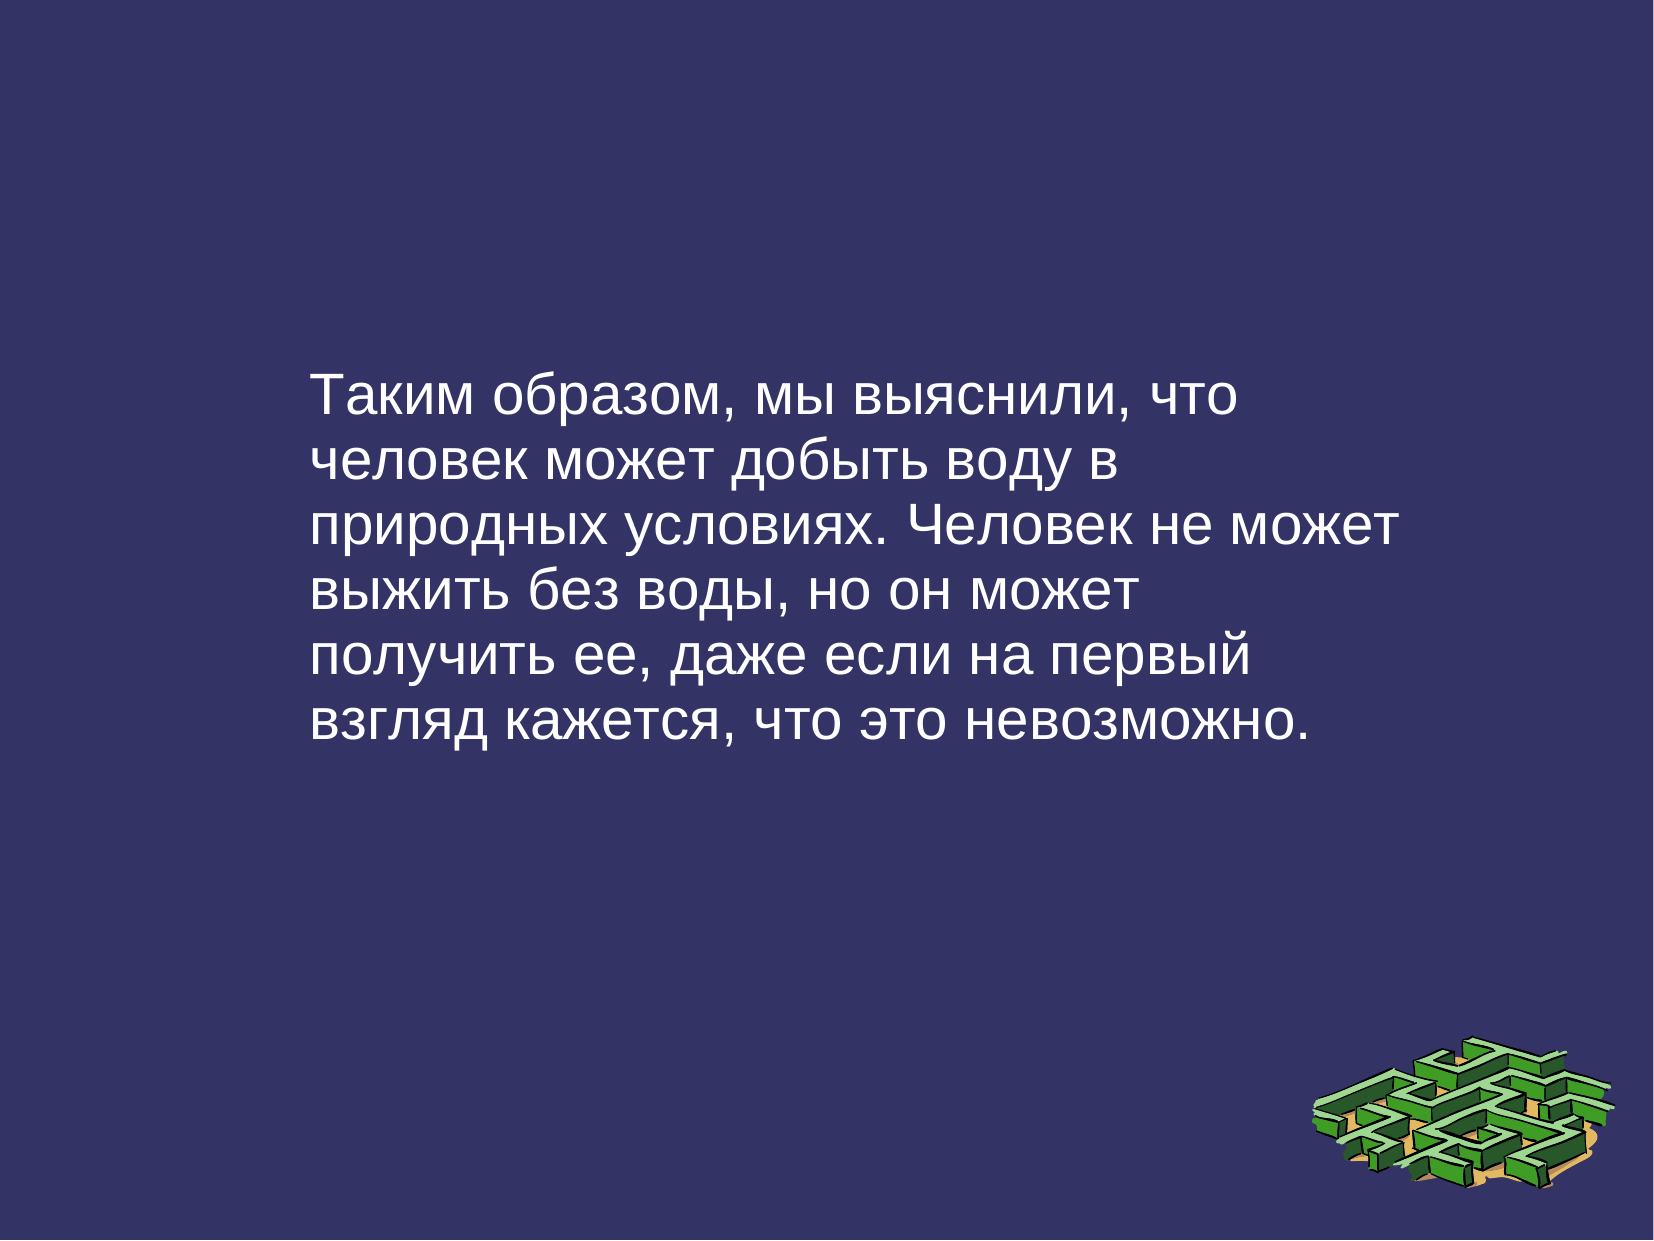

Таким образом, мы выяснили, что человек может добыть воду в природных условиях. Человек не может выжить без воды, но он может получить ее, даже если на первый взгляд кажется, что это невозможно.